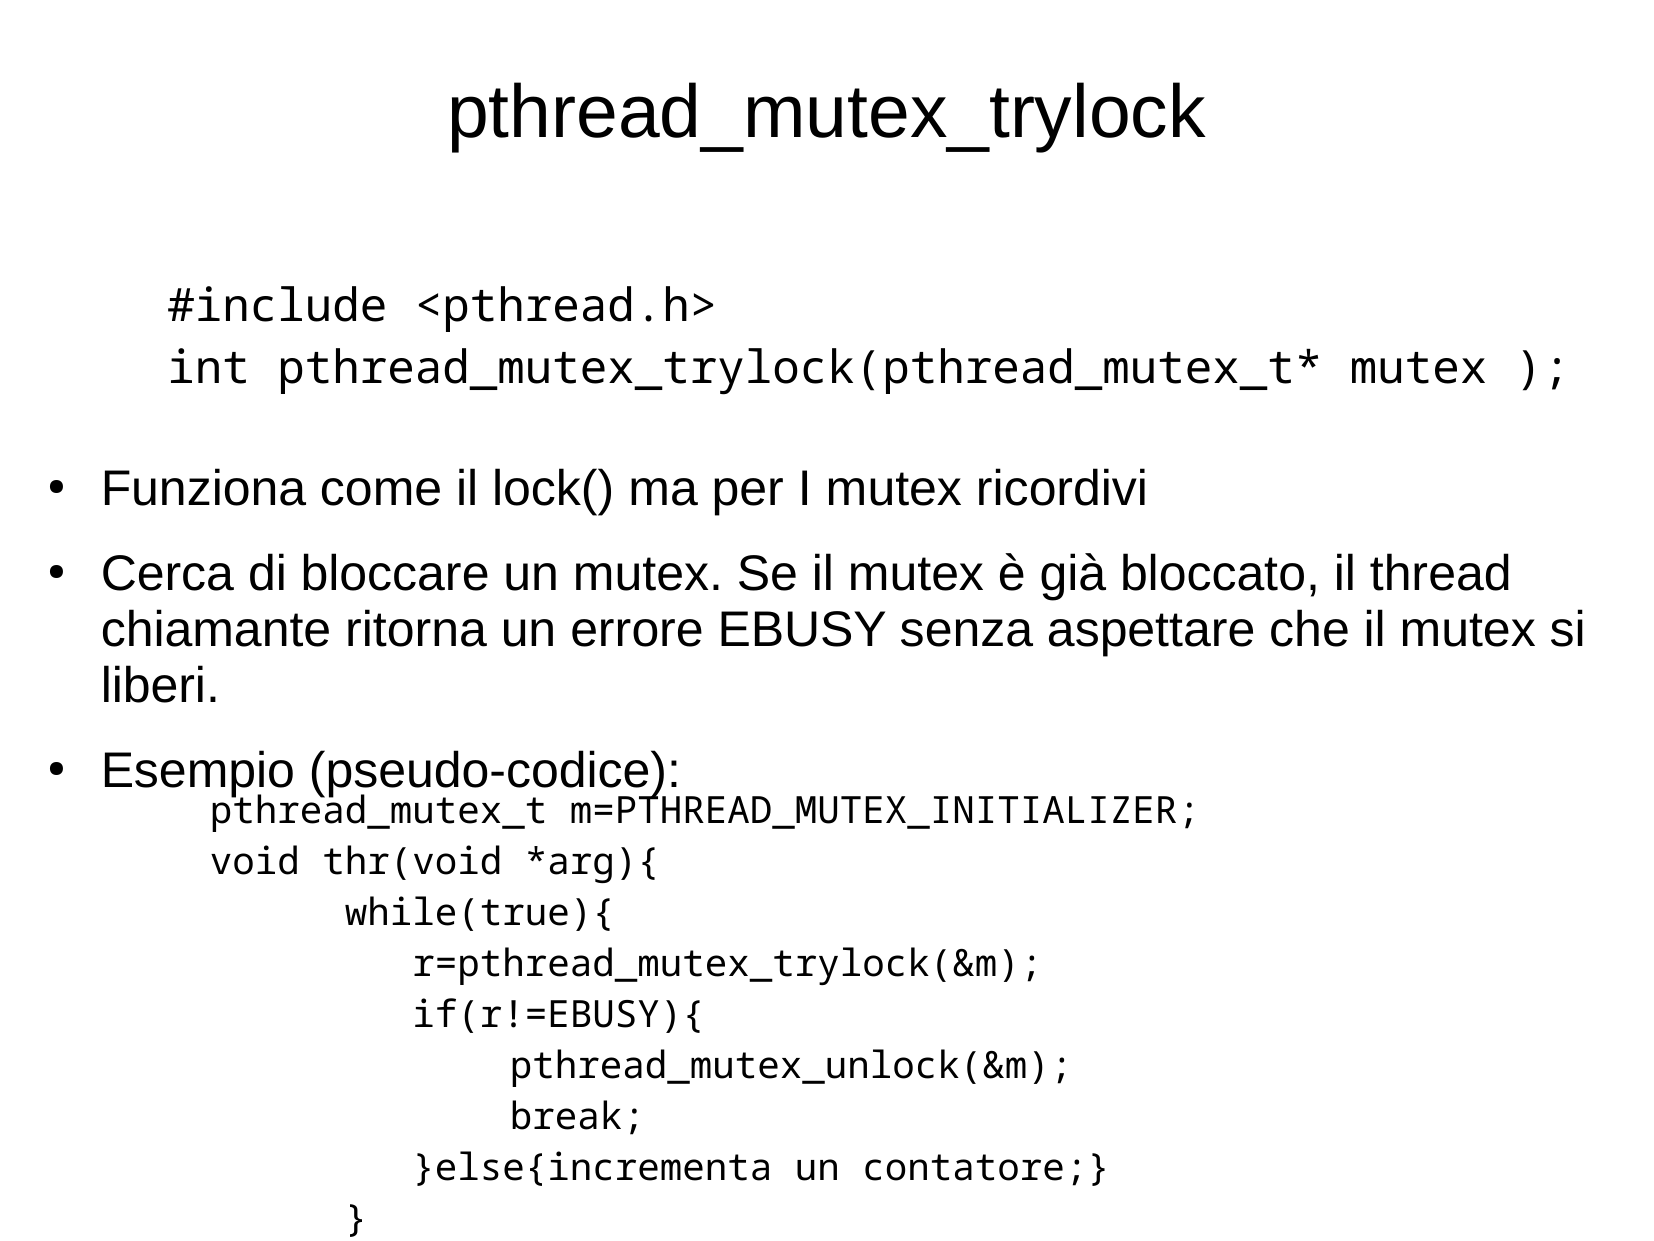

# pthread_mutex_trylock
 #include <pthread.h>
 int pthread_mutex_trylock(pthread_mutex_t* mutex );
Funziona come il lock() ma per I mutex ricordivi
Cerca di bloccare un mutex. Se il mutex è già bloccato, il thread chiamante ritorna un errore EBUSY senza aspettare che il mutex si liberi.
Esempio (pseudo-codice):
pthread_mutex_t m=PTHREAD_MUTEX_INITIALIZER;
void thr(void *arg){
 while(true){
 r=pthread_mutex_trylock(&m);
 if(r!=EBUSY){
				pthread_mutex_unlock(&m);
				break;
 }else{incrementa un contatore;}
 }
}